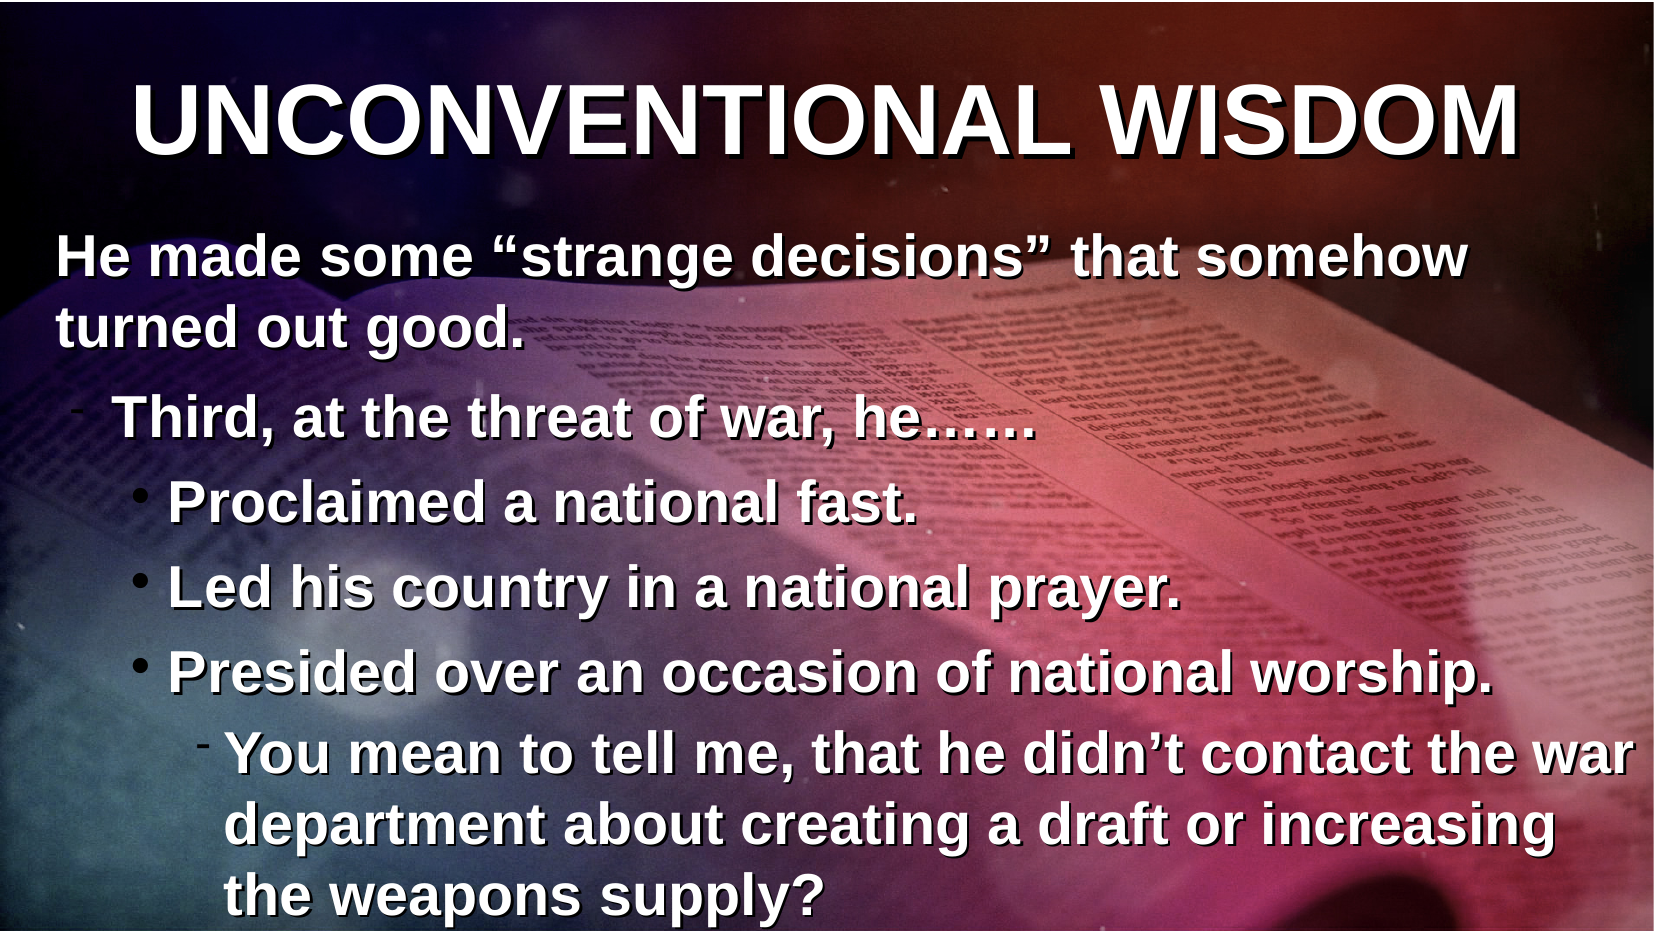

UNCONVENTIONAL WISDOM
He made some “strange decisions” that somehow turned out good.
Third, at the threat of war, he……
Proclaimed a national fast.
Led his country in a national prayer.
Presided over an occasion of national worship.
You mean to tell me, that he didn’t contact the war department about creating a draft or increasing the weapons supply?